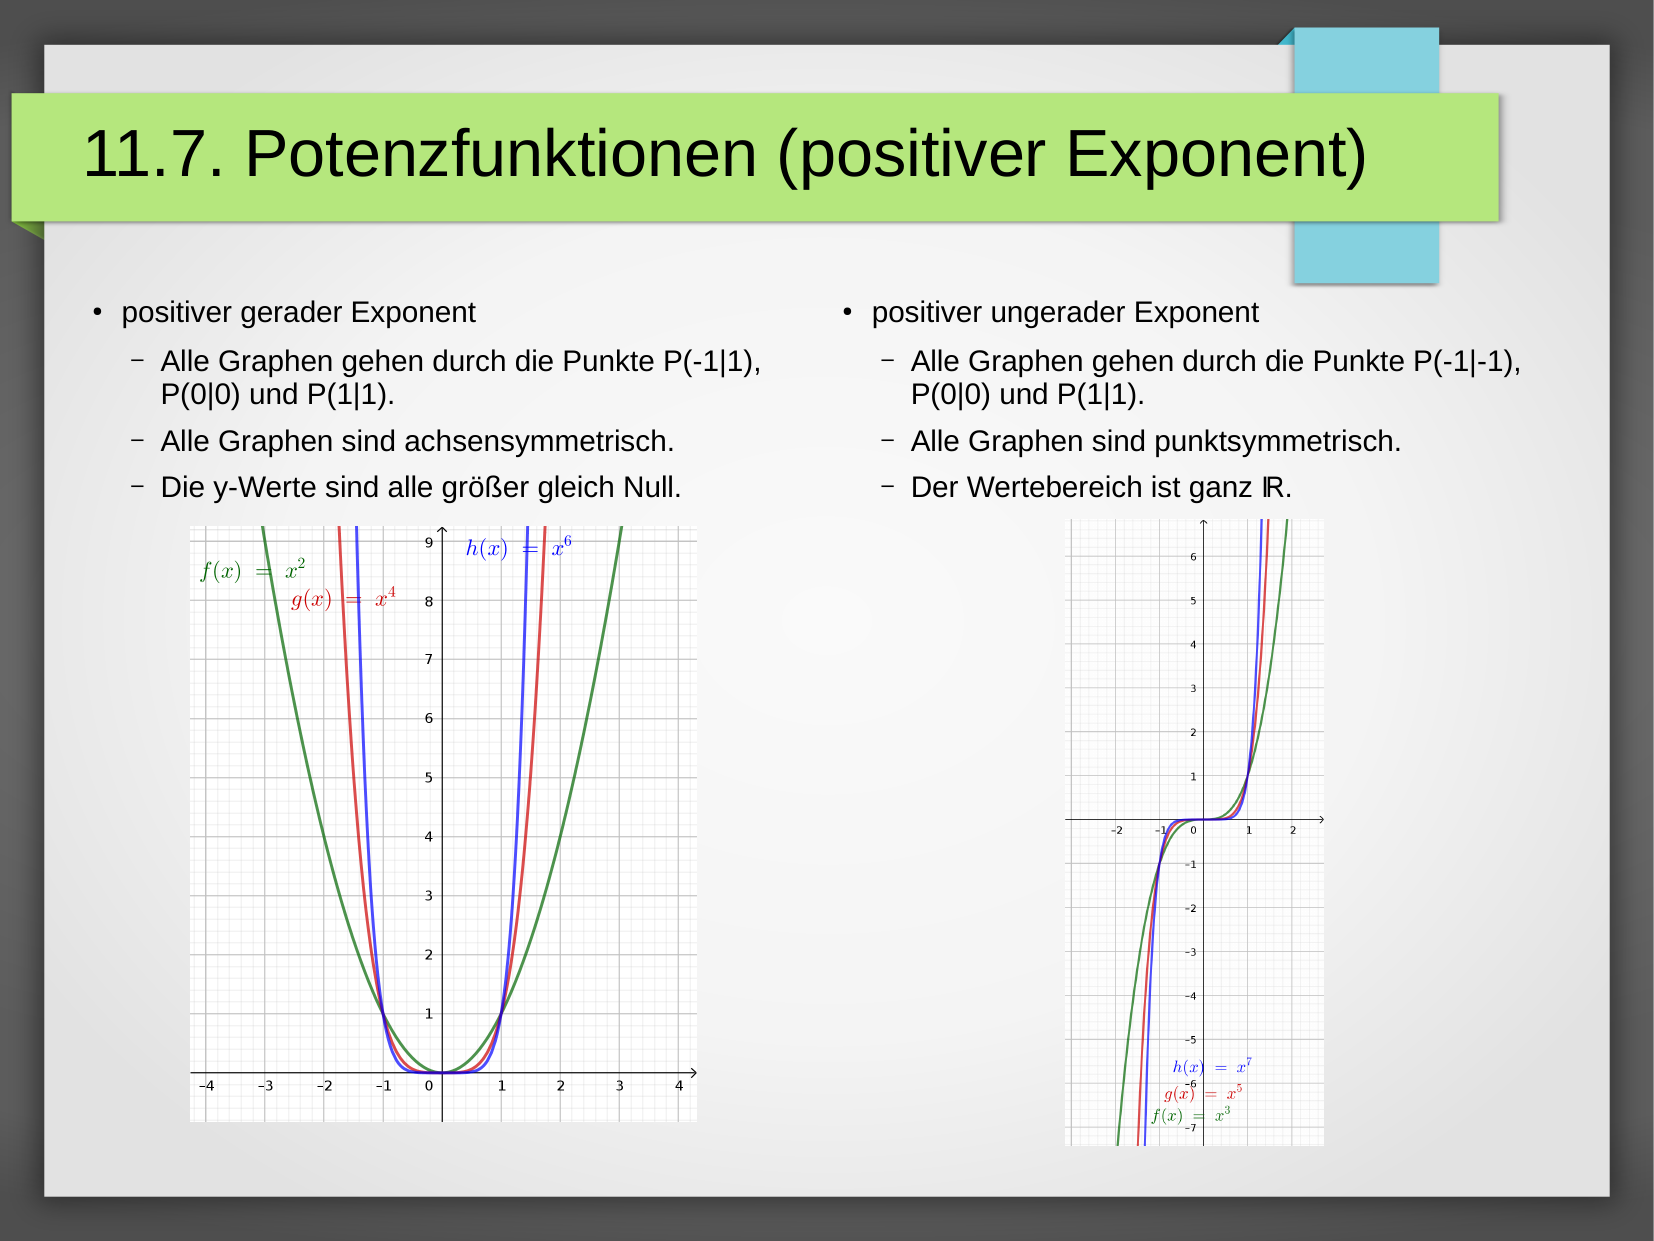

# 11.7. Potenzfunktionen (positiver Exponent)
positiver gerader Exponent
Alle Graphen gehen durch die Punkte P(-1|1), P(0|0) und P(1|1).
Alle Graphen sind achsensymmetrisch.
Die y-Werte sind alle größer gleich Null.
positiver ungerader Exponent
Alle Graphen gehen durch die Punkte P(-1|-1), P(0|0) und P(1|1).
Alle Graphen sind punktsymmetrisch.
Der Wertebereich ist ganz ℝ.